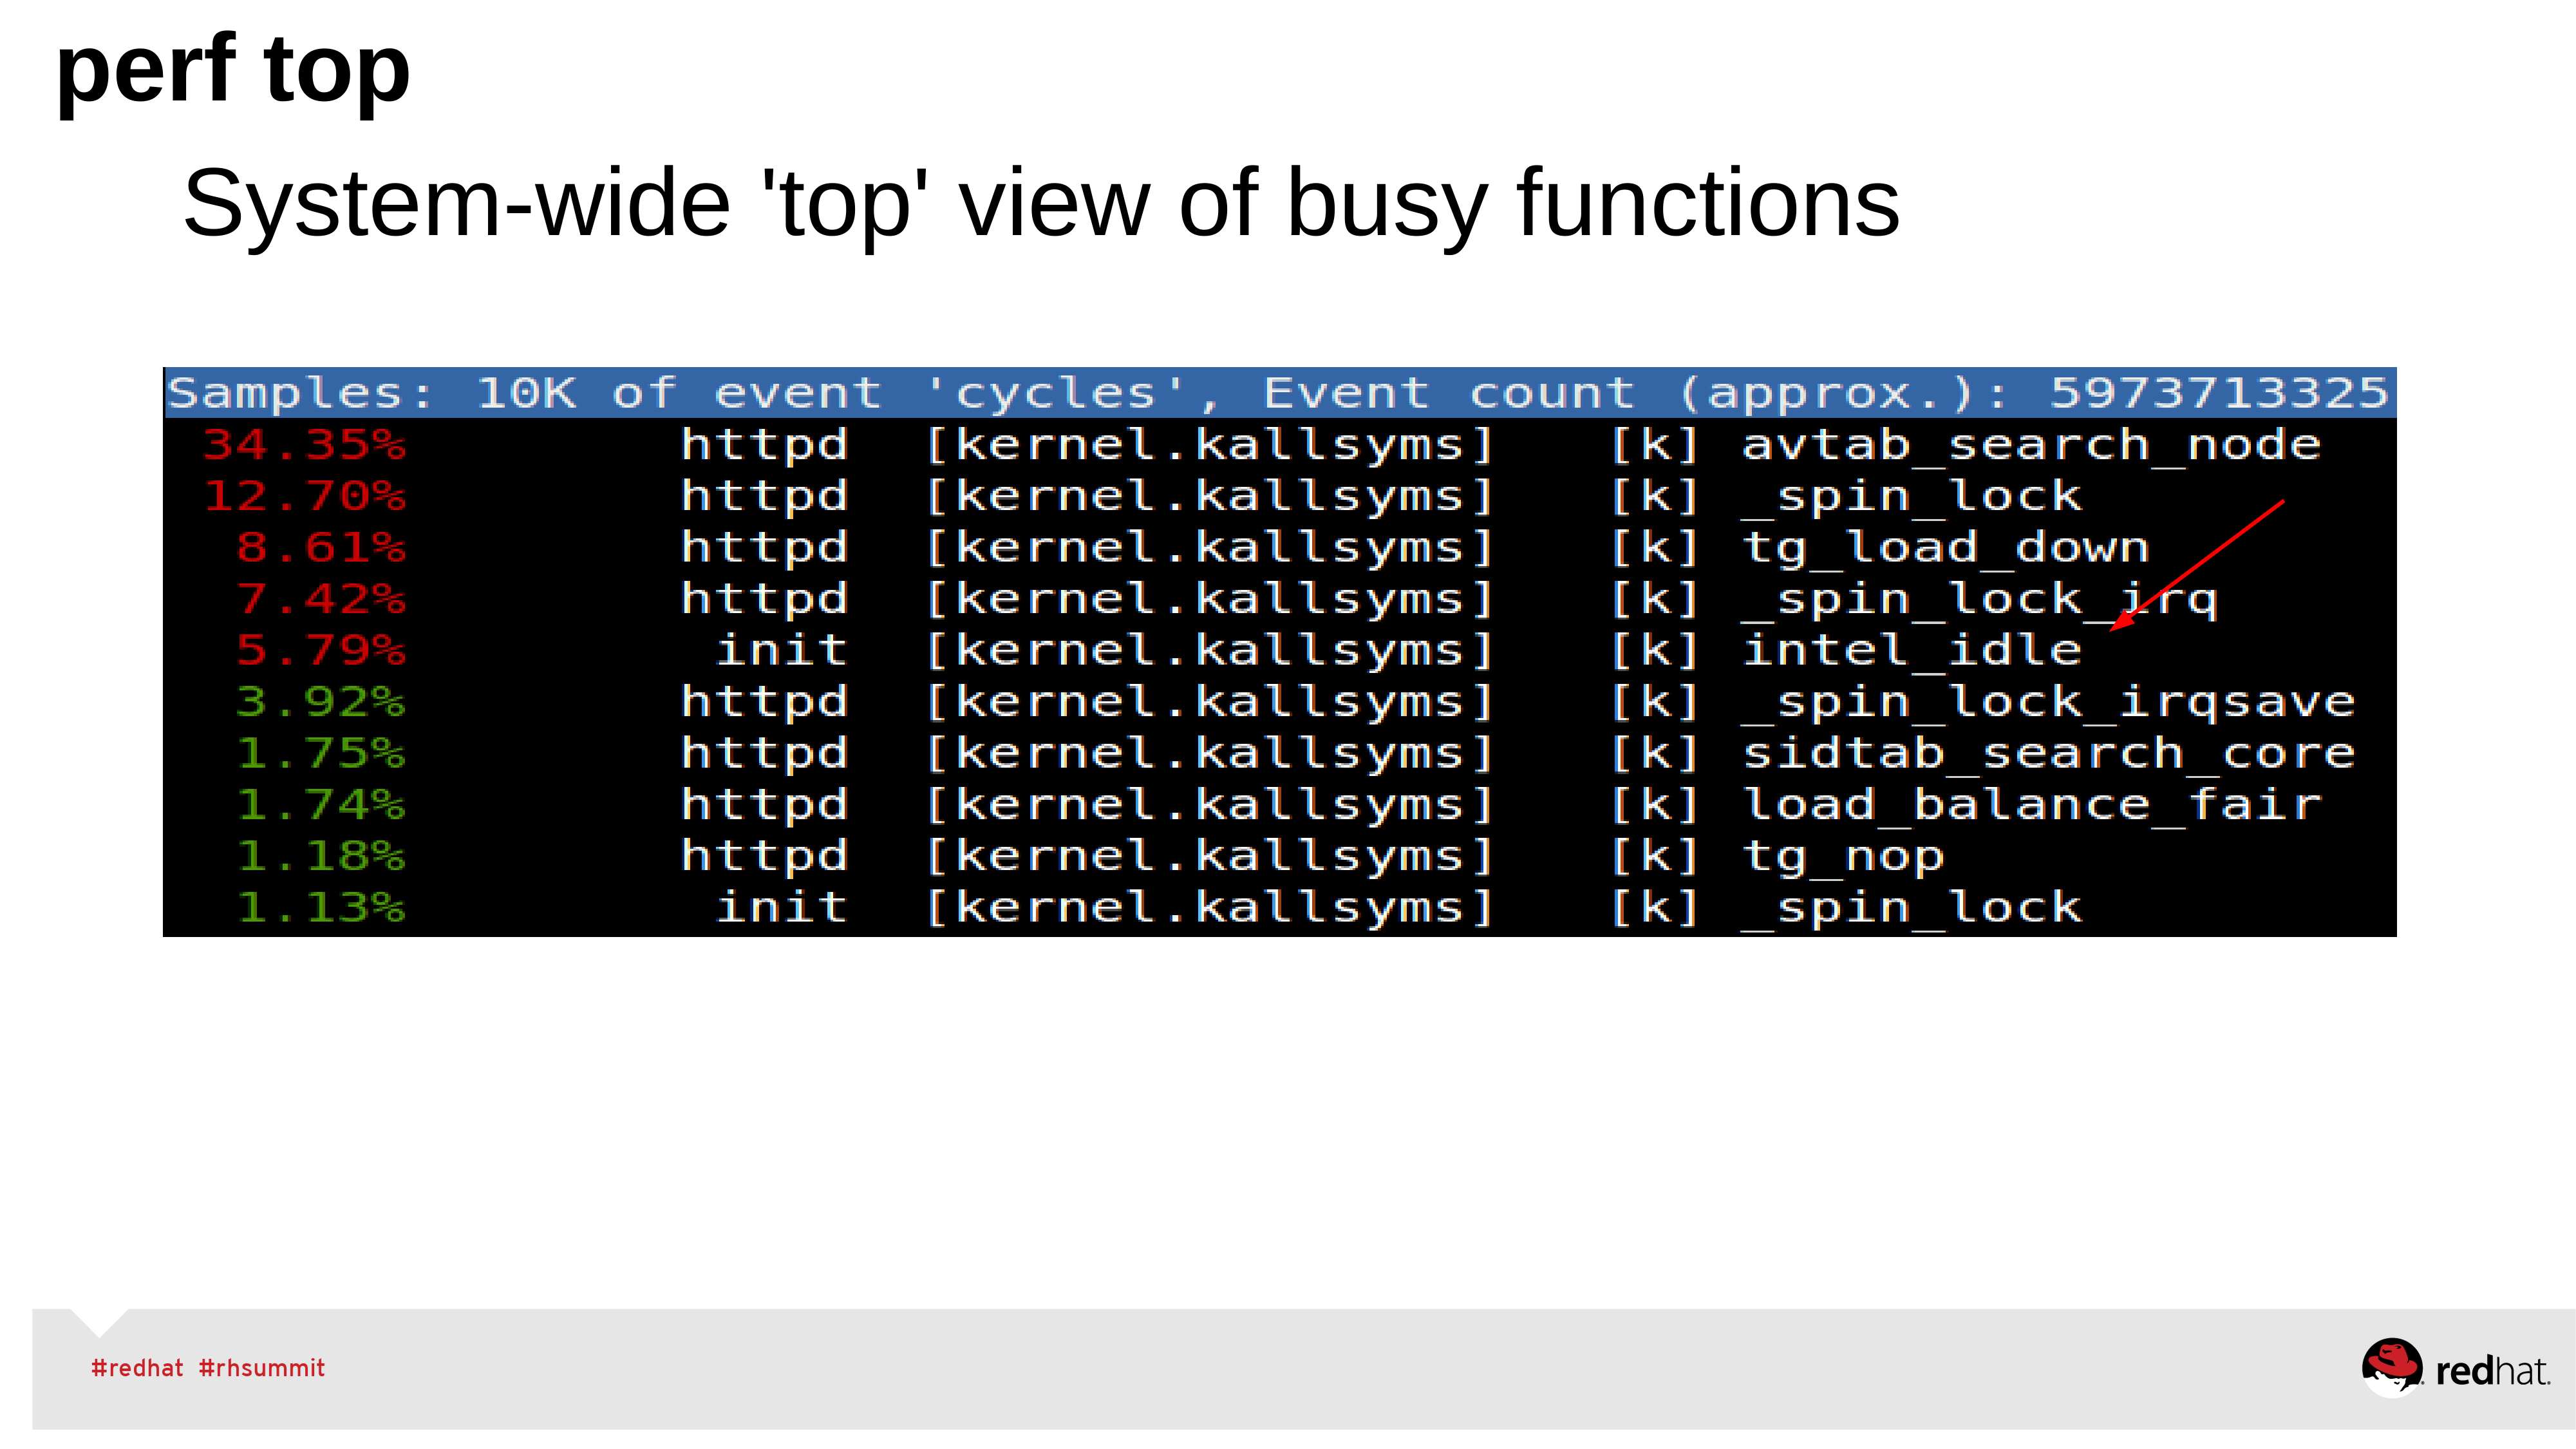

# perf top
System-wide 'top' view of busy functions